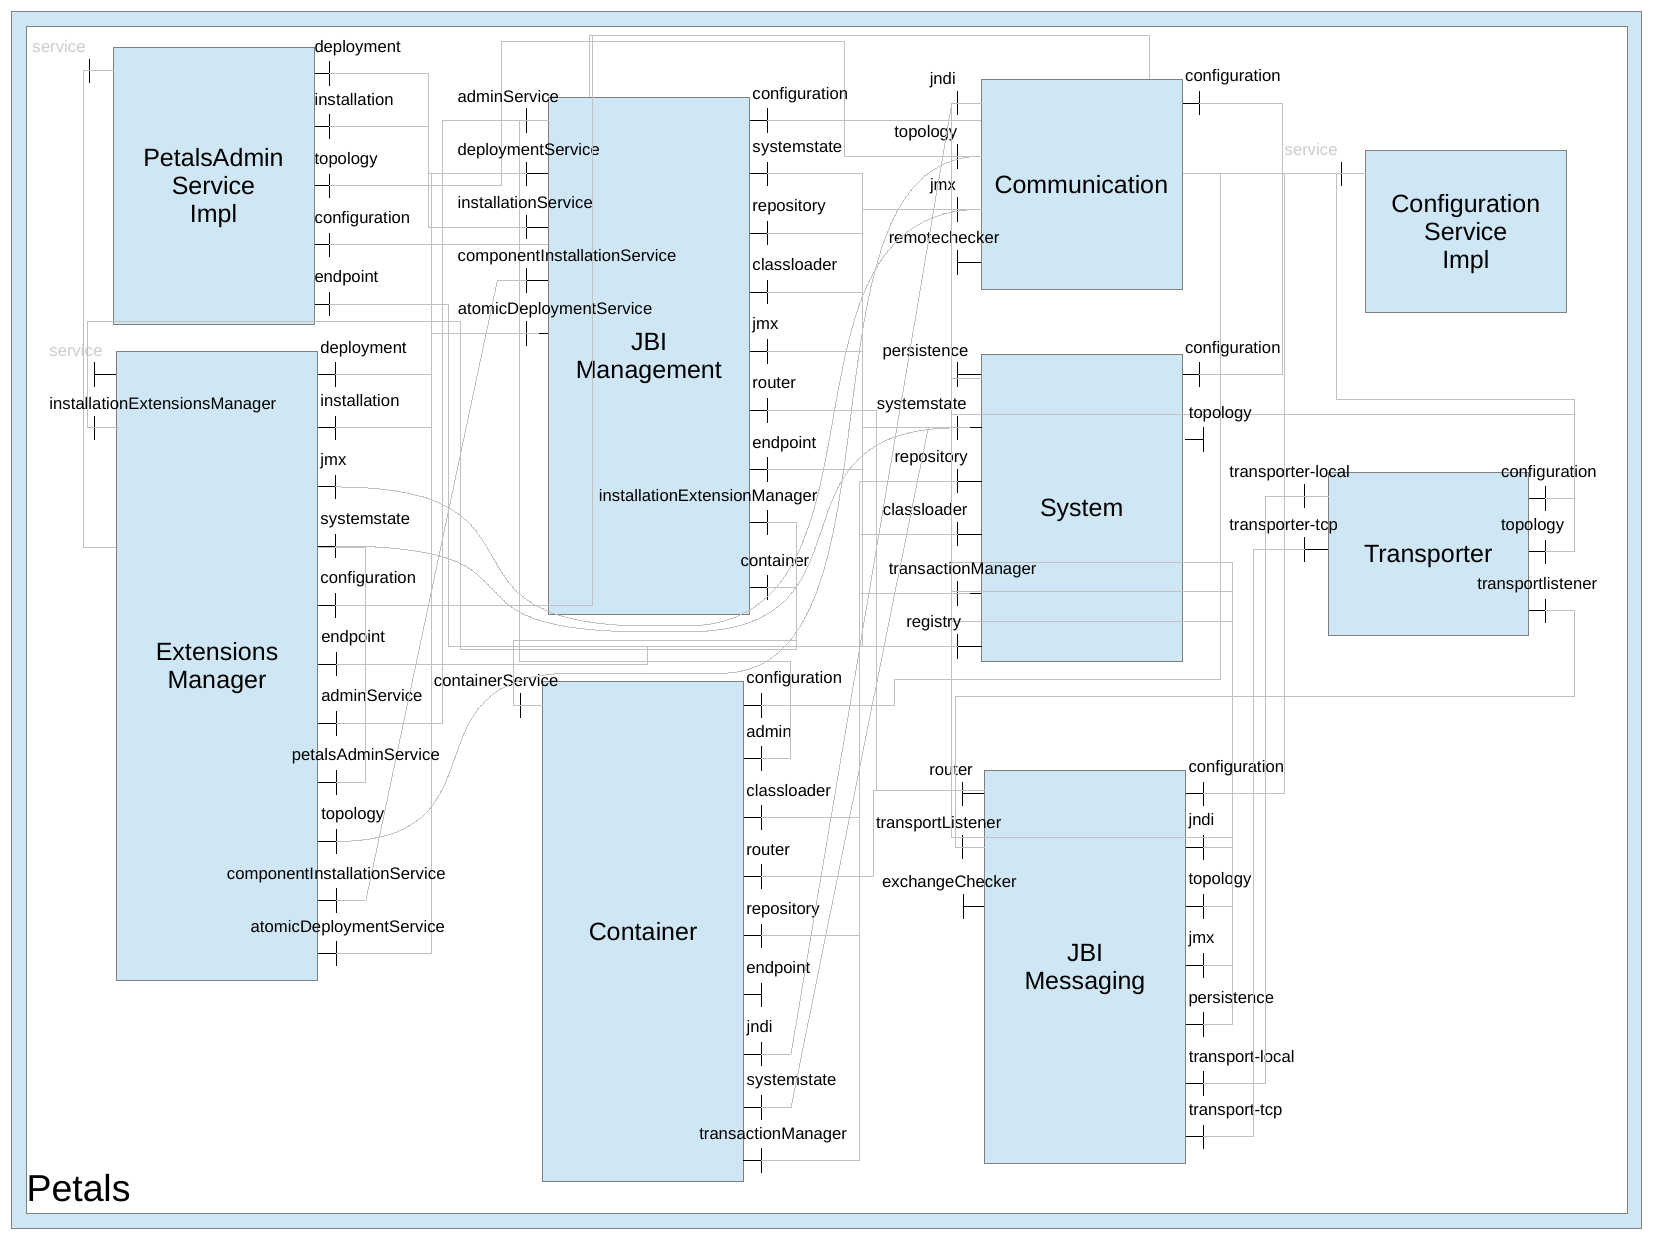

service
deployment
PetalsAdmin
Service
Impl
configuration
jndi
configuration
adminService
Communication
installation
JBI
Management
topology
systemstate
deploymentService
service
topology
Configuration
Service
Impl
jmx
installationService
repository
configuration
remotechecker
componentInstallationService
classloader
endpoint
atomicDeploymentService
jmx
deployment
configuration
service
persistence
Extensions
Manager
System
router
installation
installationExtensionsManager
systemstate
topology
endpoint
repository
jmx
transporter-local
configuration
Transporter
installationExtensionManager
classloader
systemstate
transporter-tcp
topology
container
transactionManager
configuration
transportlistener
registry
endpoint
configuration
containerService
adminService
Container
admin
petalsAdminService
configuration
router
JBI
Messaging
classloader
topology
jndi
transportListener
router
componentInstallationService
topology
exchangeChecker
repository
atomicDeploymentService
jmx
endpoint
persistence
jndi
transport-local
systemstate
transport-tcp
transactionManager
Petals